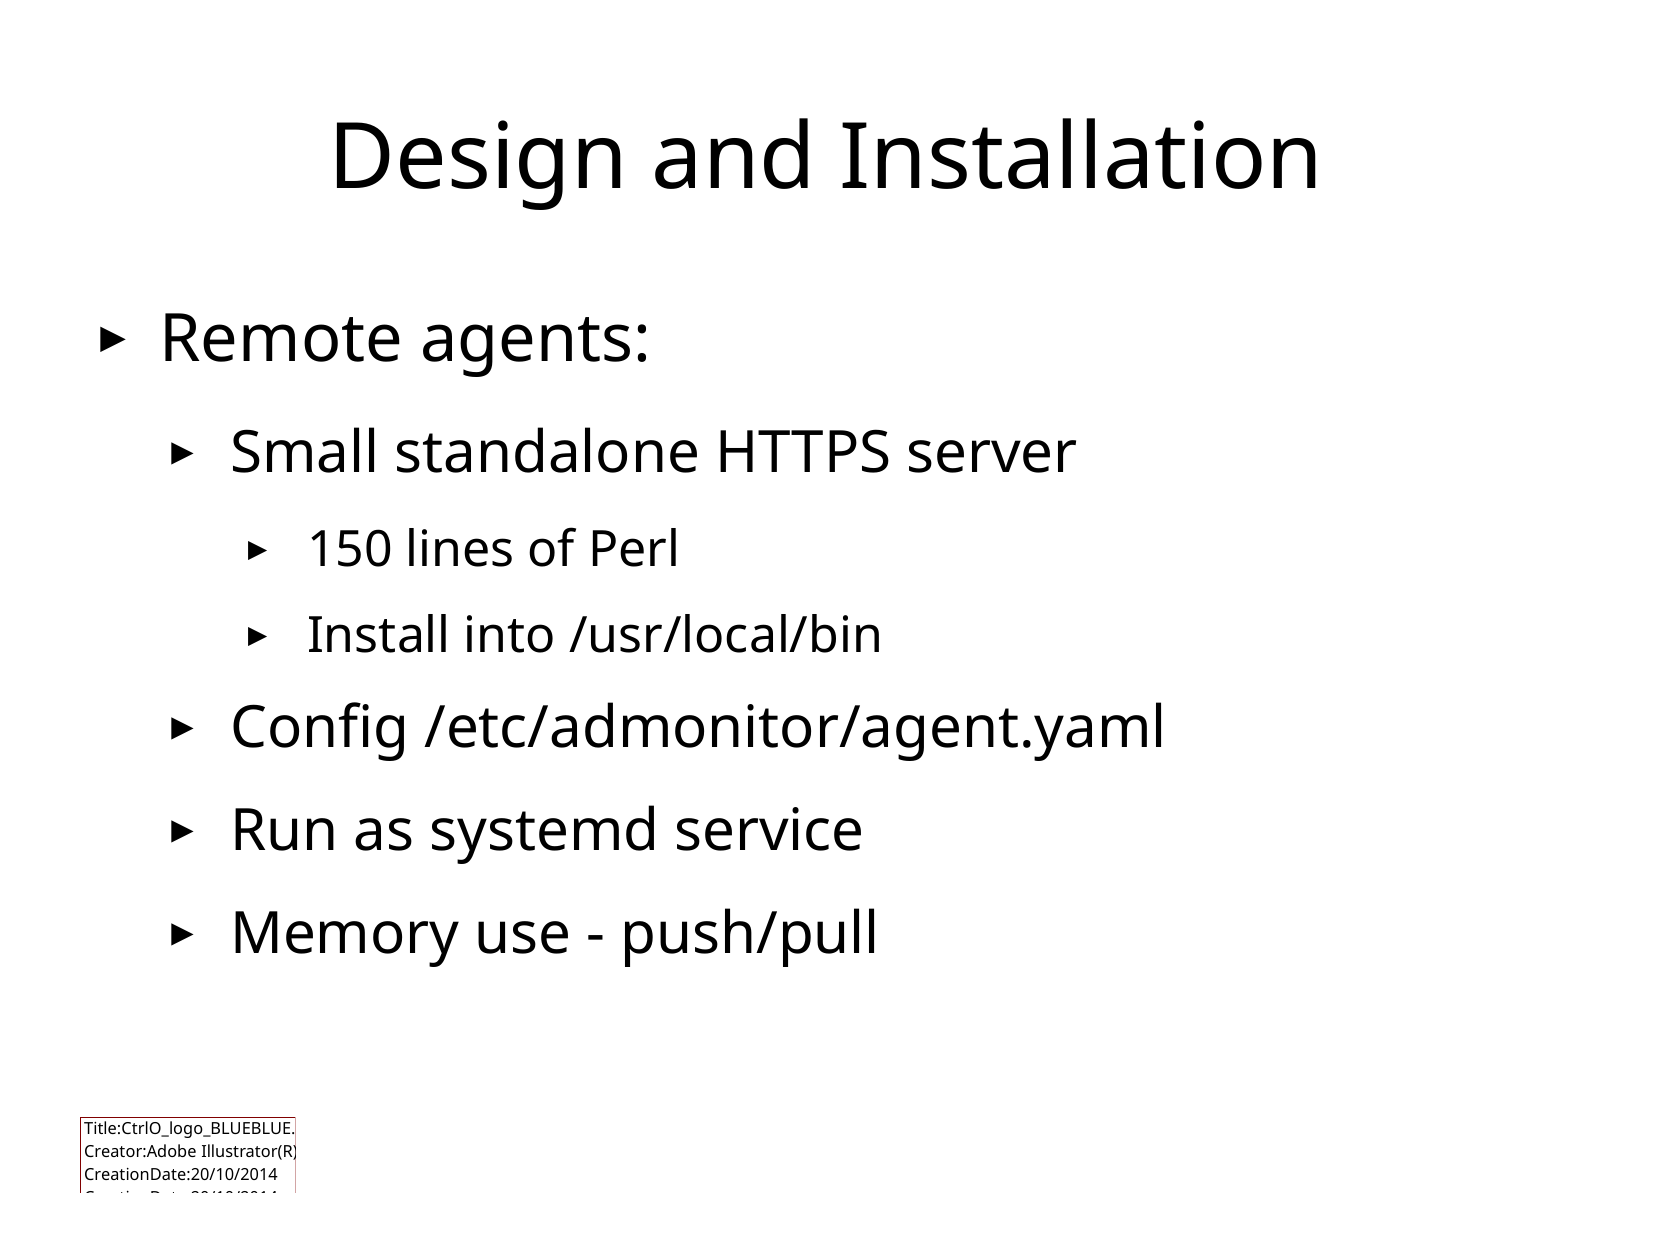

# Design and Installation
Remote agents:
Small standalone HTTPS server
150 lines of Perl
Install into /usr/local/bin
Config /etc/admonitor/agent.yaml
Run as systemd service
Memory use - push/pull